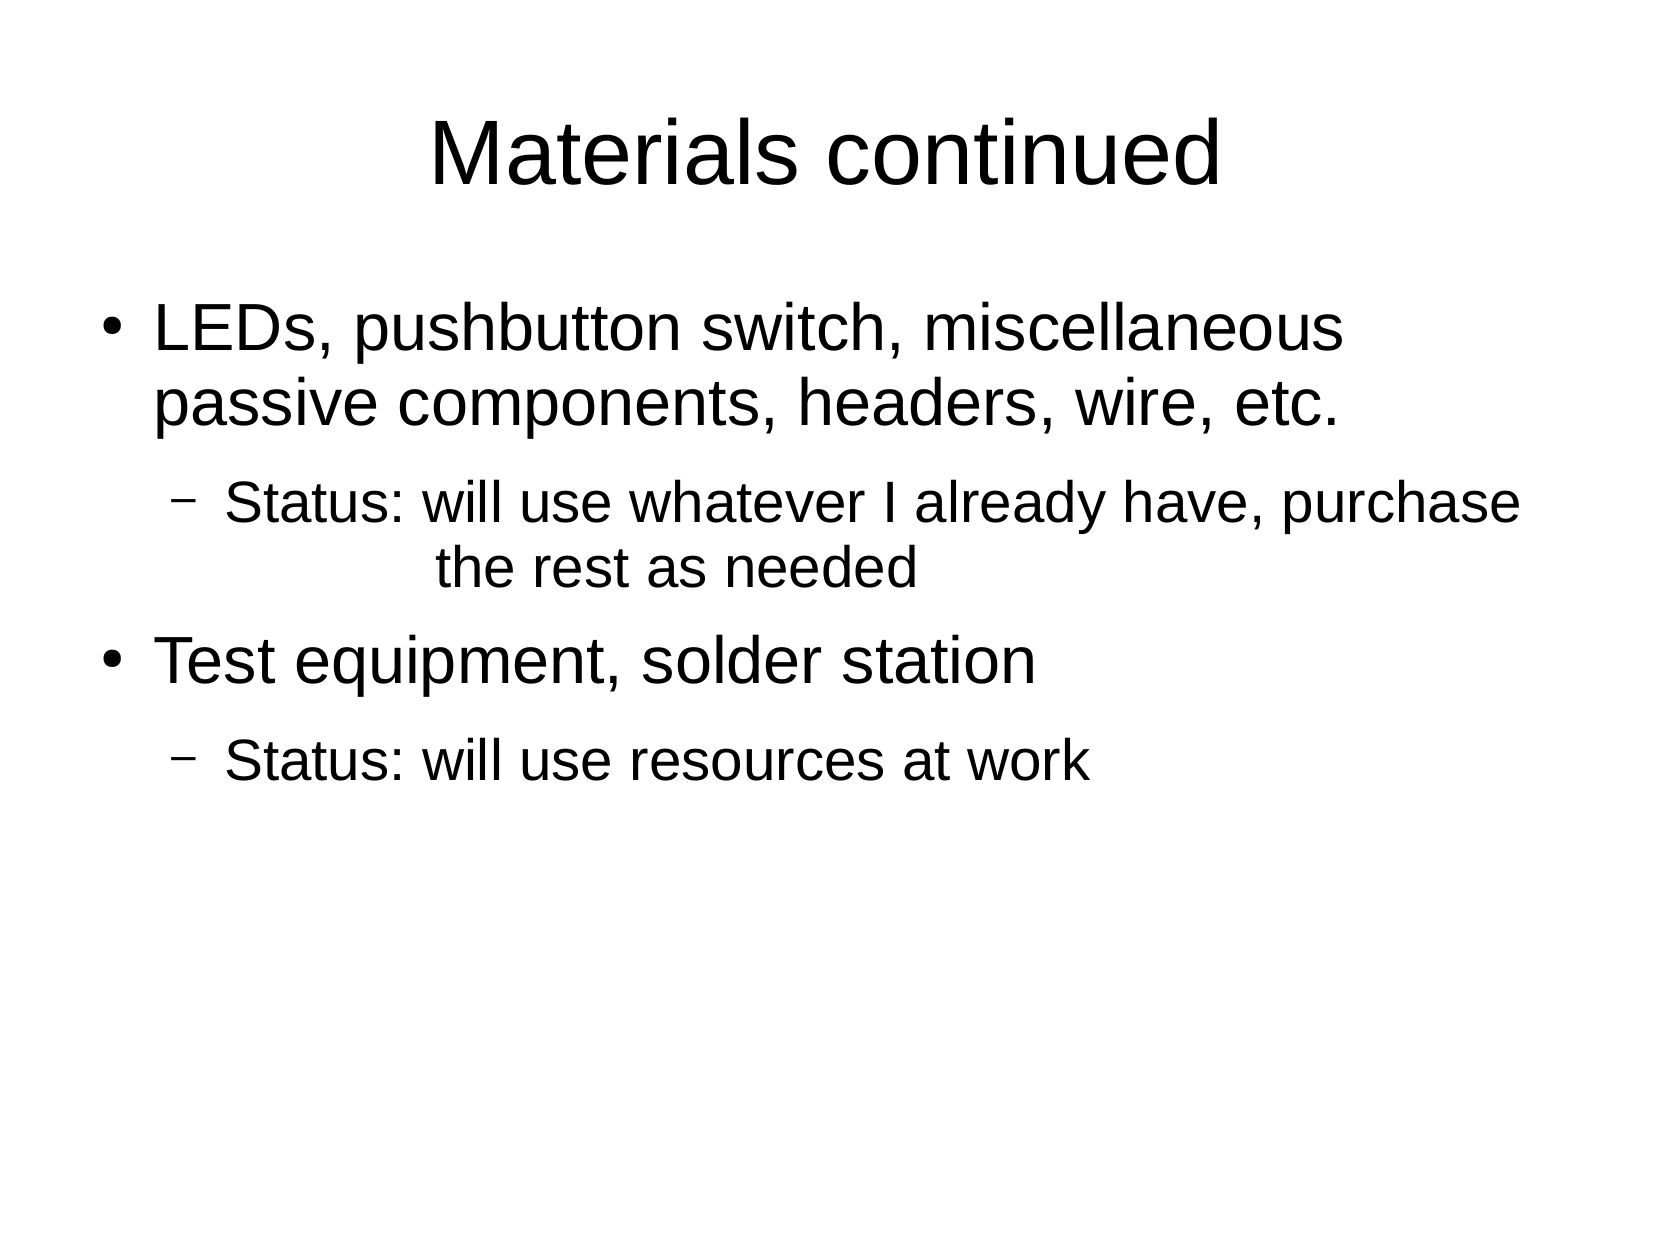

# Materials continued
LEDs, pushbutton switch, miscellaneous passive components, headers, wire, etc.
Status: will use whatever I already have, purchase the rest as needed
Test equipment, solder station
Status: will use resources at work